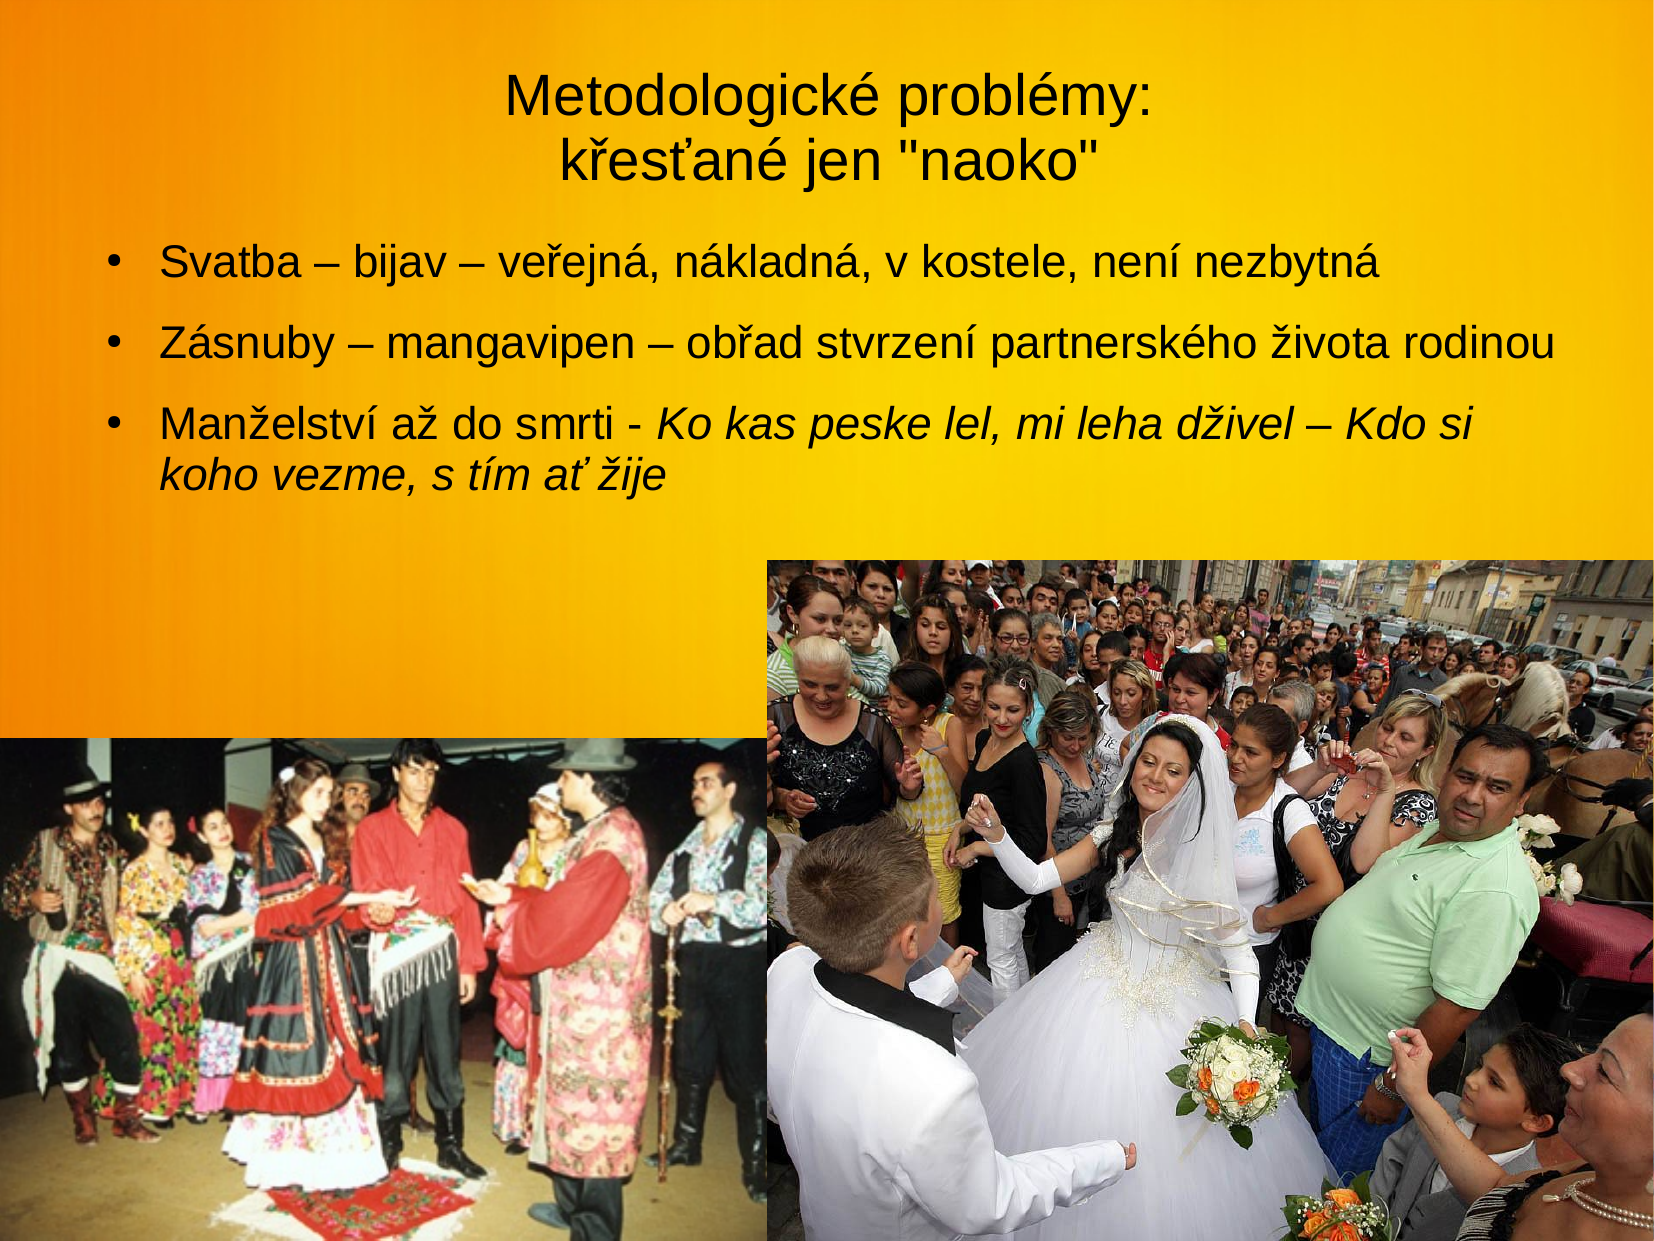

Metodologické problémy:
křesťané jen "naoko"
# Svatba – bijav – veřejná, nákladná, v kostele, není nezbytná
Zásnuby – mangavipen – obřad stvrzení partnerského života rodinou
Manželství až do smrti - Ko kas peske lel, mi leha dživel – Kdo si koho vezme, s tím ať žije